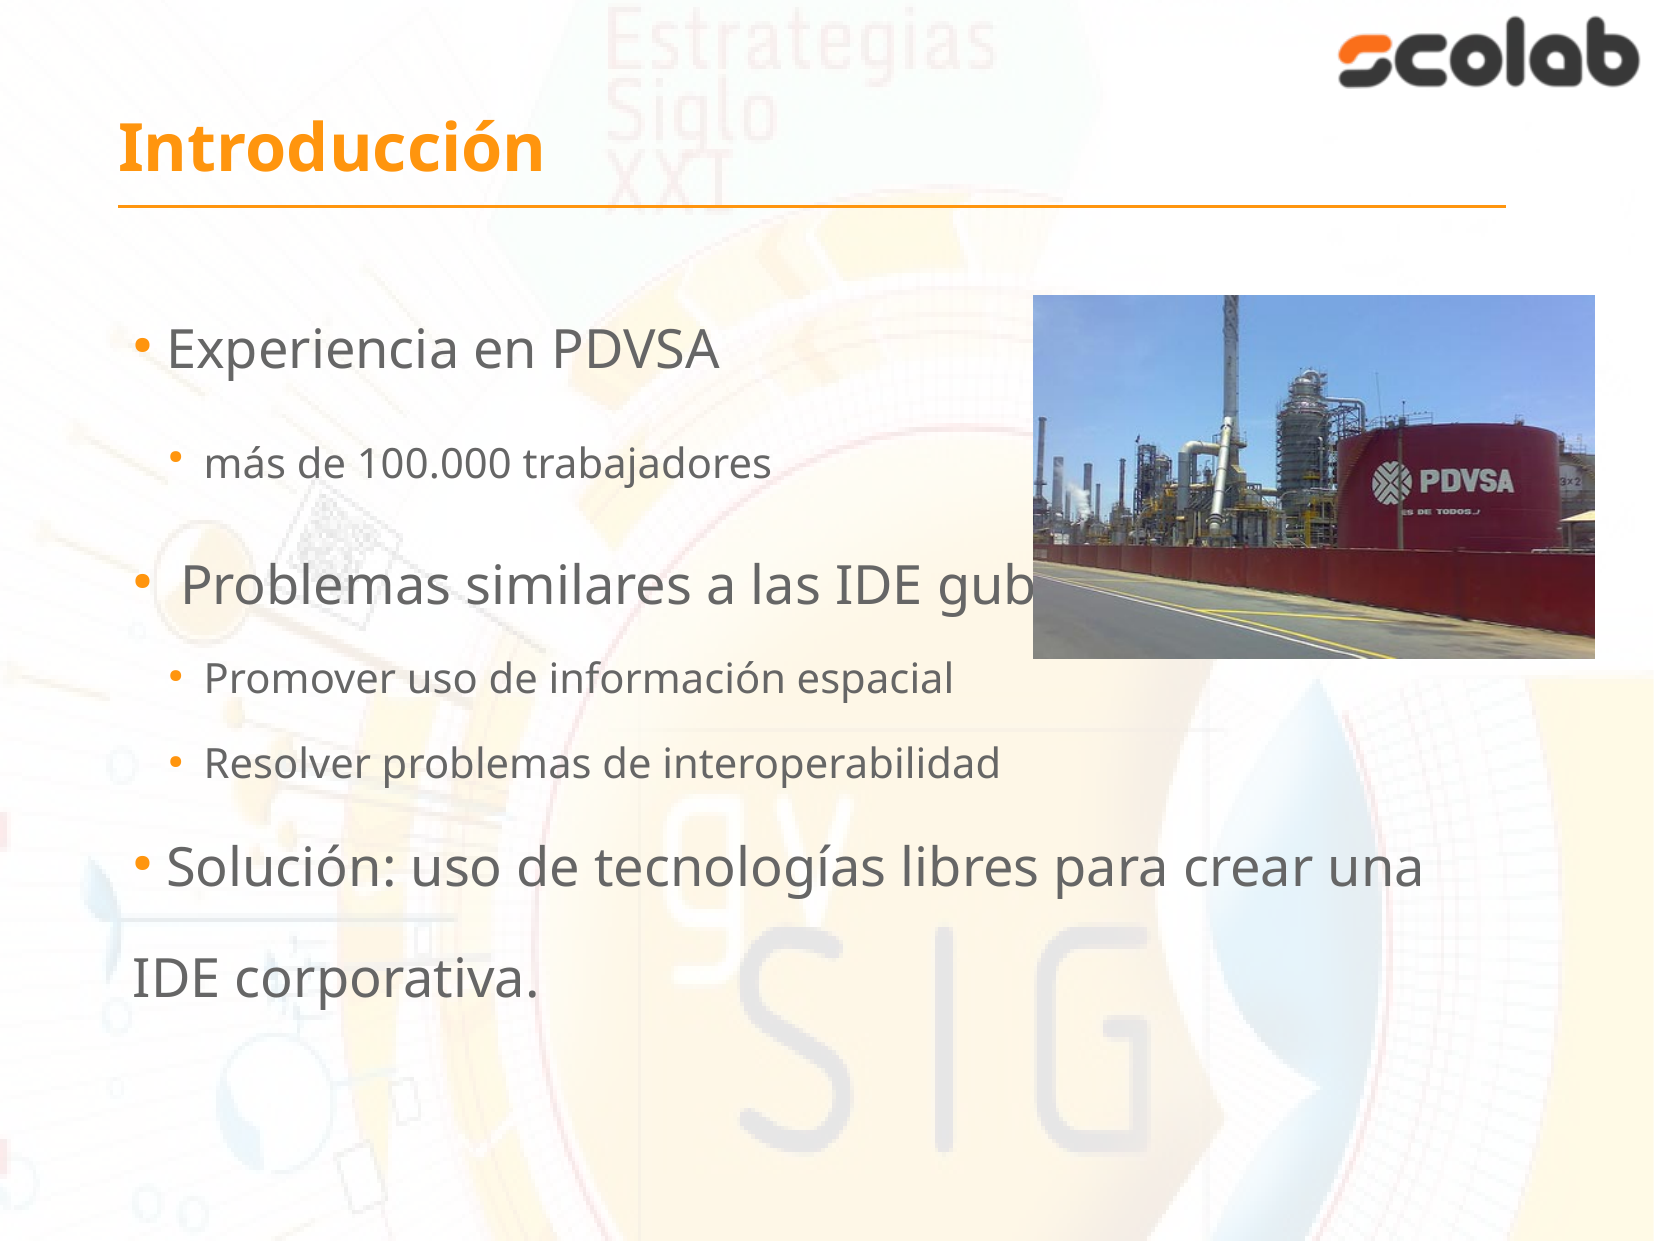

# Introducción
 Experiencia en PDVSA
más de 100.000 trabajadores
 Problemas similares a las IDE gubernamentales.
Promover uso de información espacial
Resolver problemas de interoperabilidad
 Solución: uso de tecnologías libres para crear una IDE corporativa.